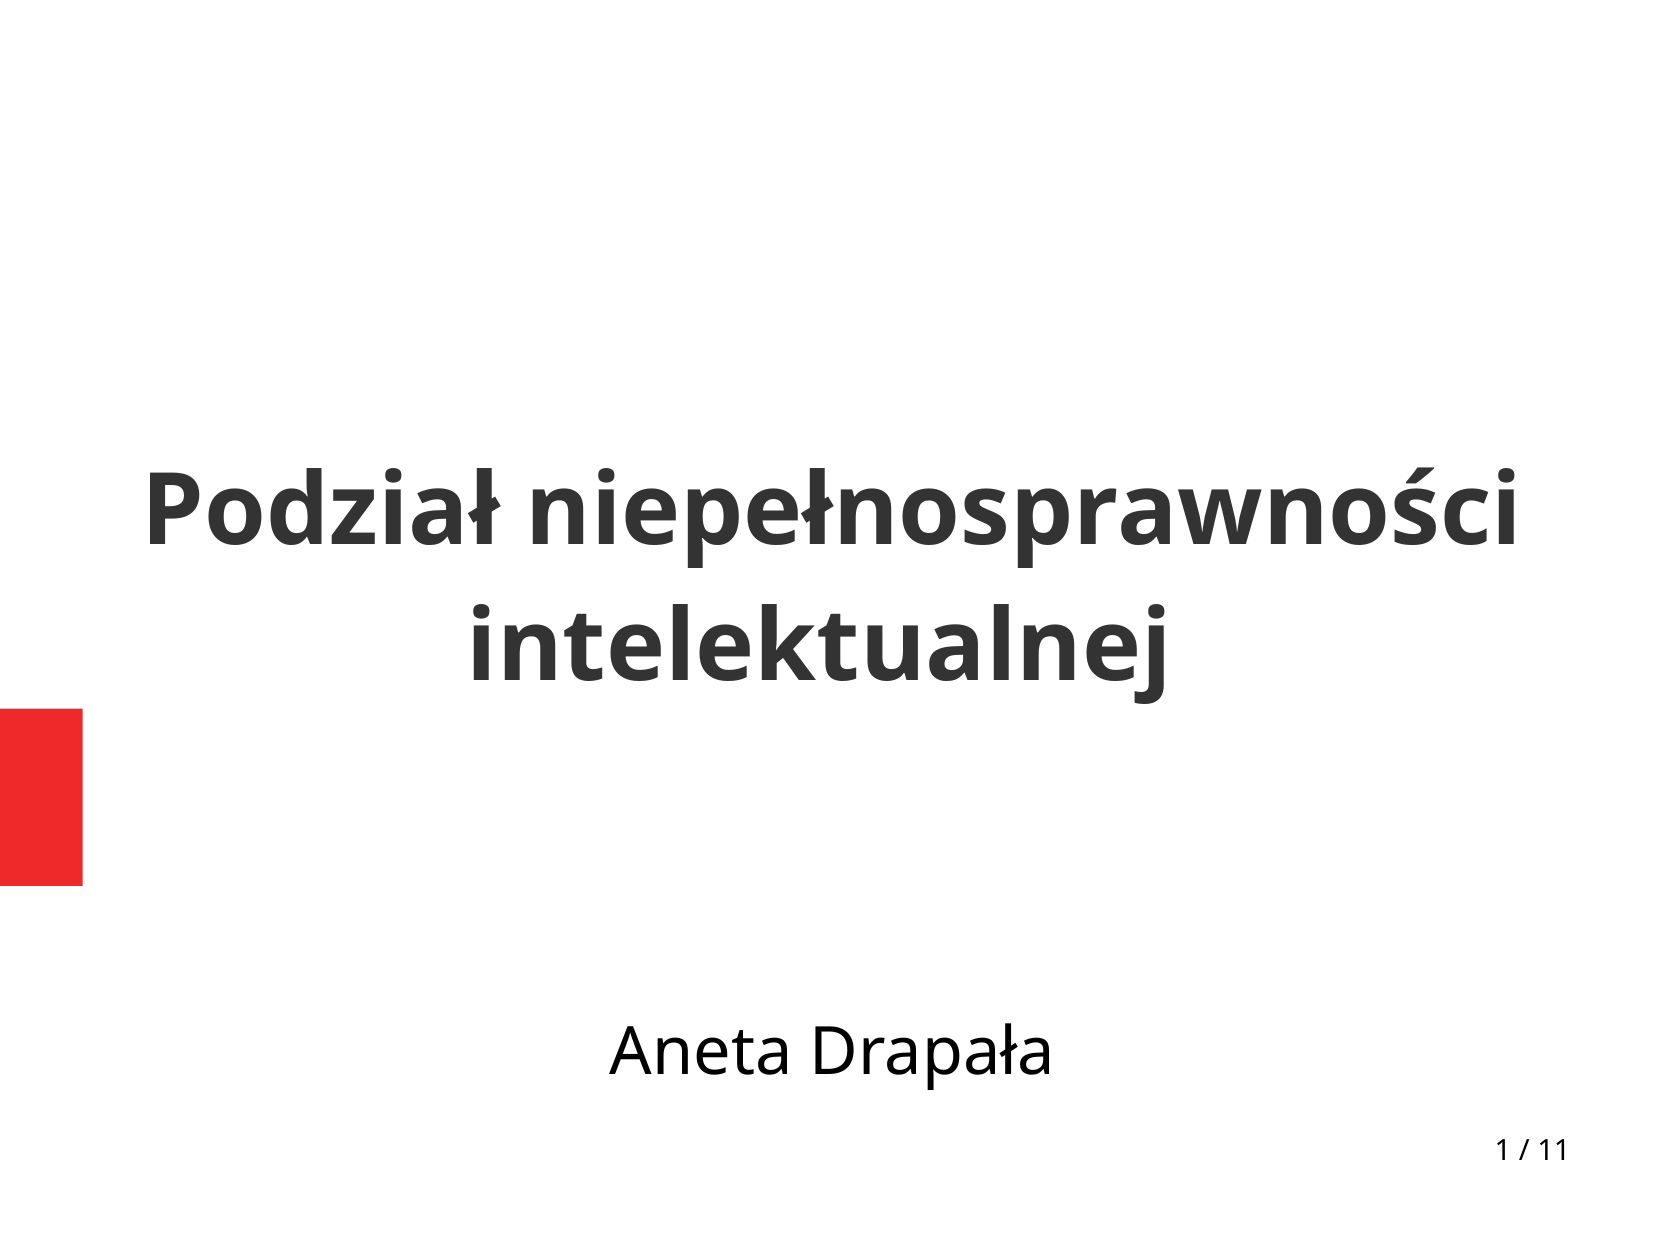

# Podział niepełnosprawności intelektualnej
Aneta Drapała
1